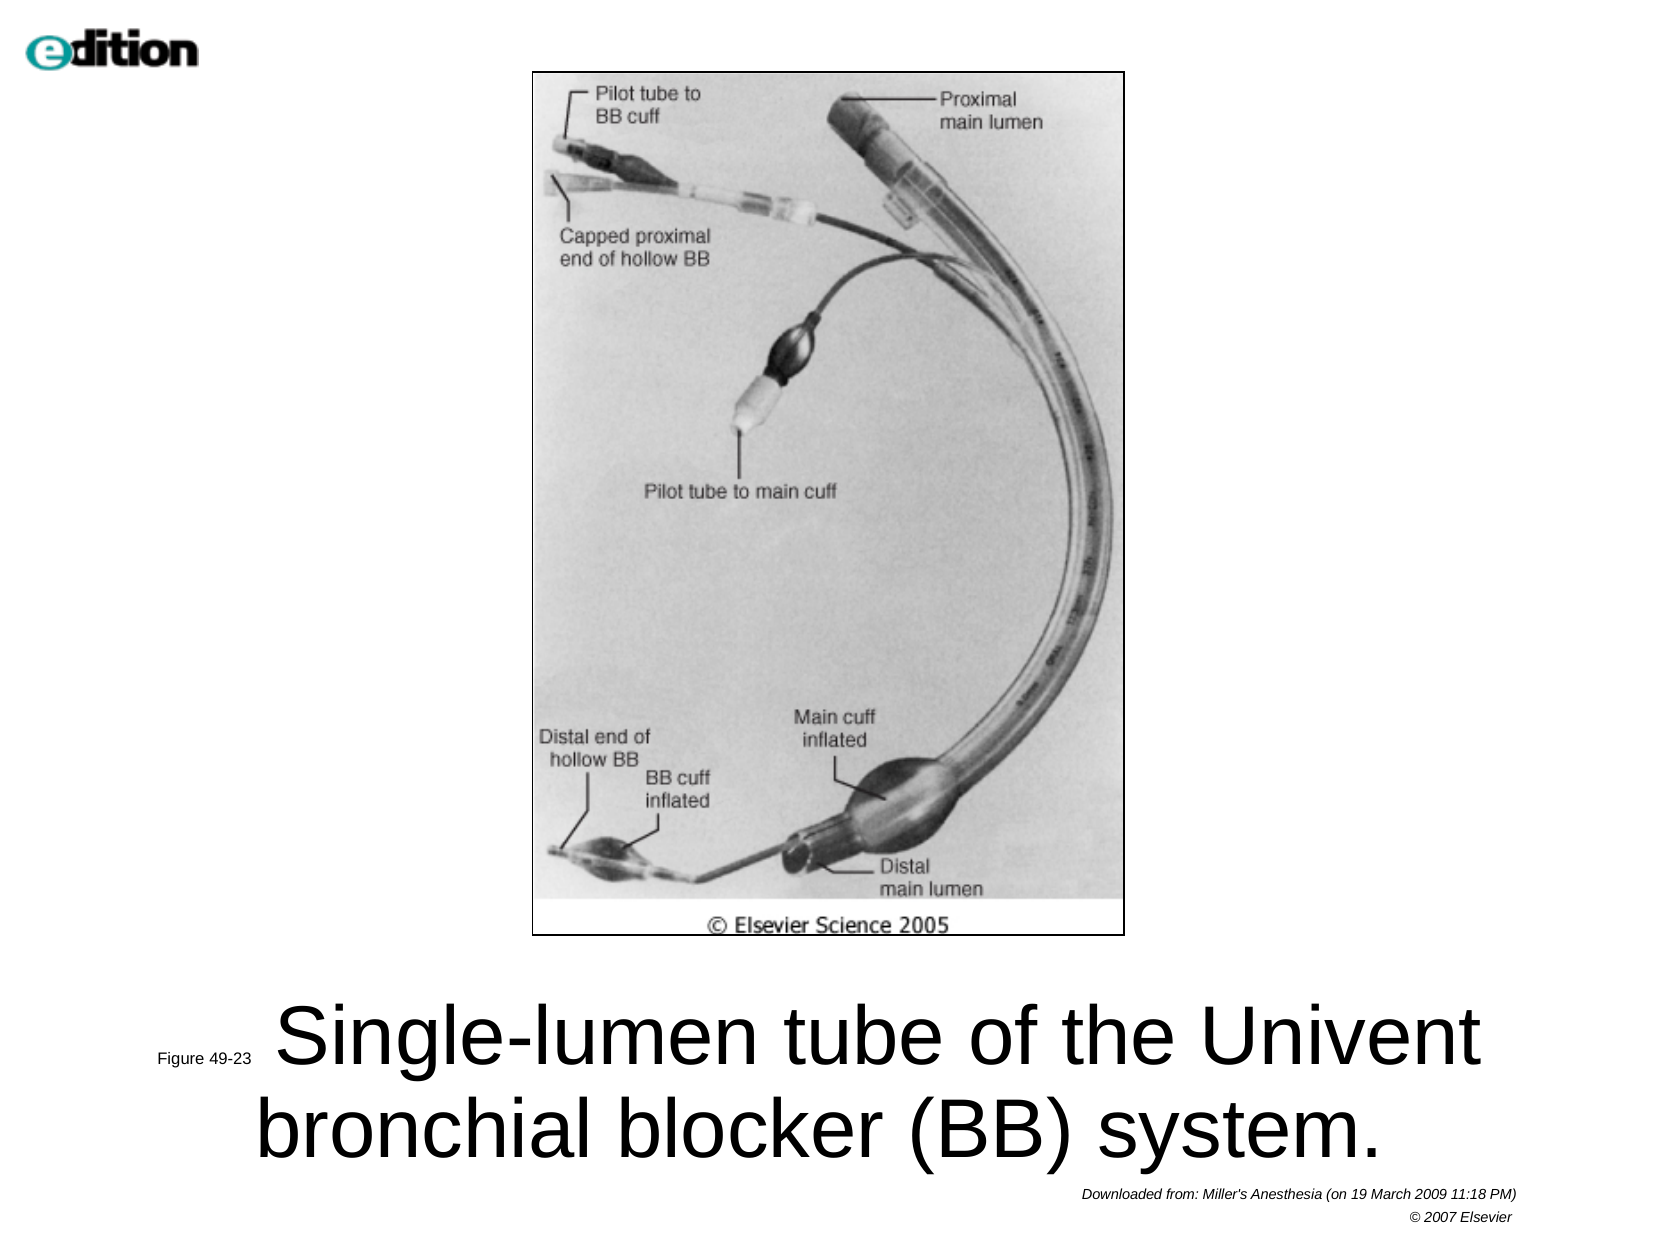

Figure 49-23 Single-lumen tube of the Univent bronchial blocker (BB) system.
Downloaded from: Miller's Anesthesia (on 19 March 2009 11:18 PM)
© 2007 Elsevier